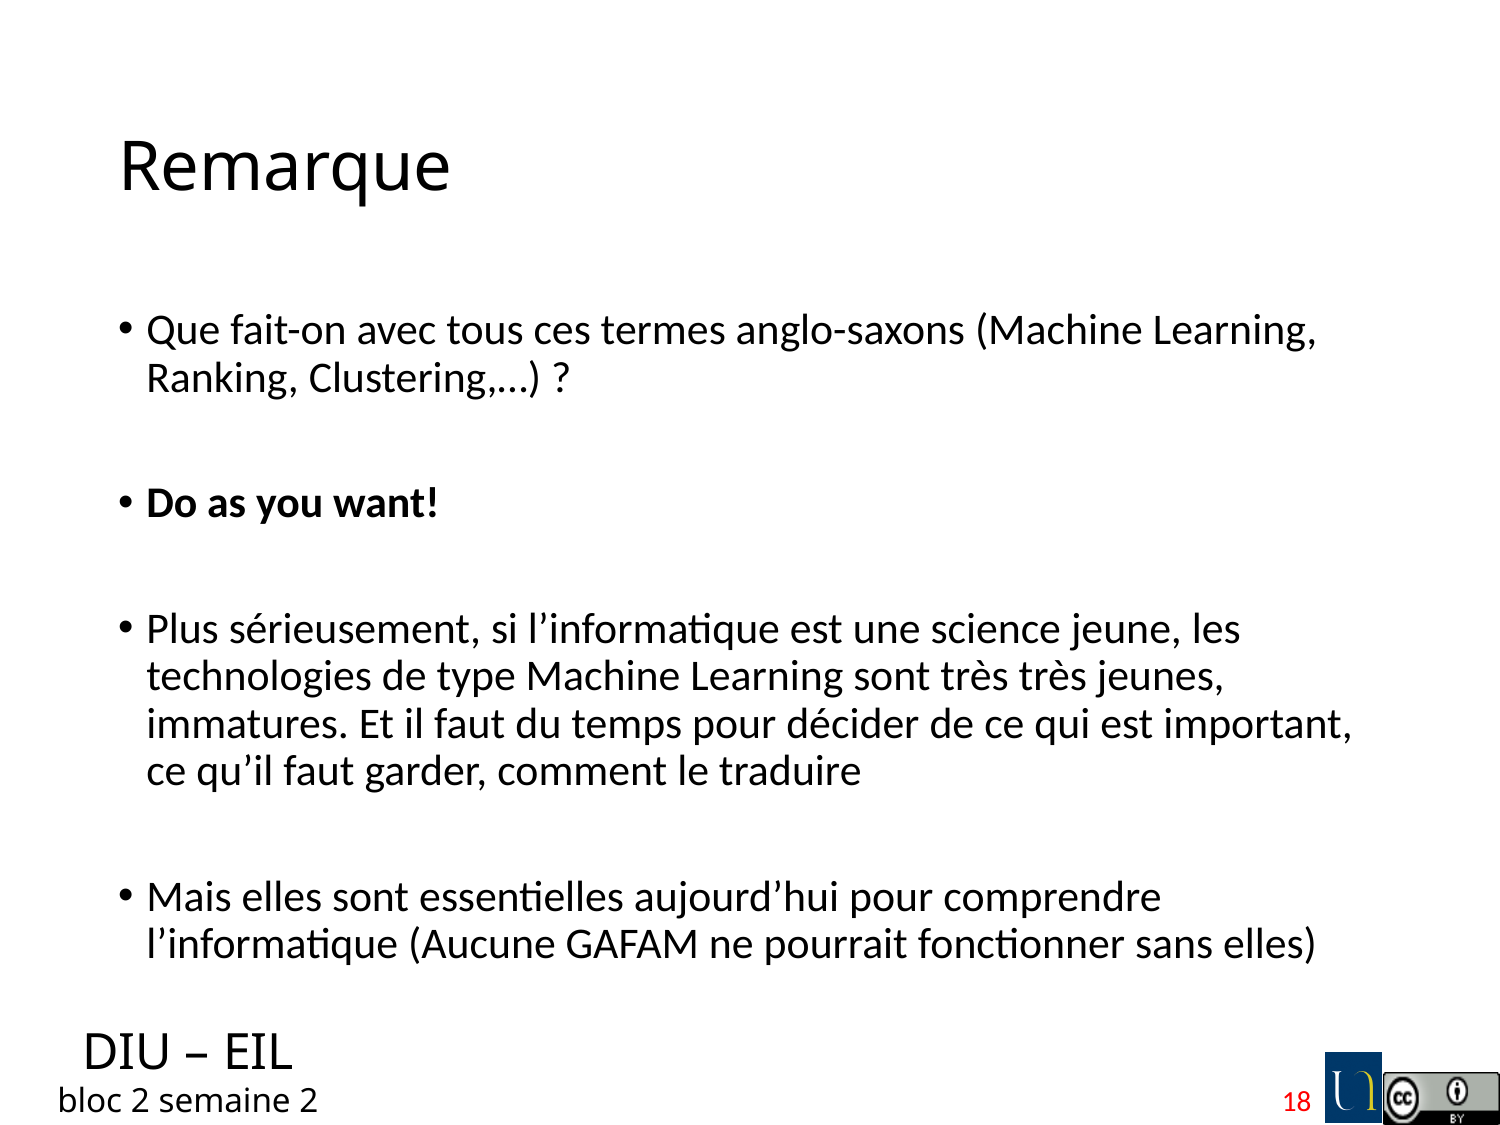

# Remarque
Que fait-on avec tous ces termes anglo-saxons (Machine Learning, Ranking, Clustering,…) ?
Do as you want!
Plus sérieusement, si l’informatique est une science jeune, les technologies de type Machine Learning sont très très jeunes, immatures. Et il faut du temps pour décider de ce qui est important, ce qu’il faut garder, comment le traduire
Mais elles sont essentielles aujourd’hui pour comprendre l’informatique (Aucune GAFAM ne pourrait fonctionner sans elles)